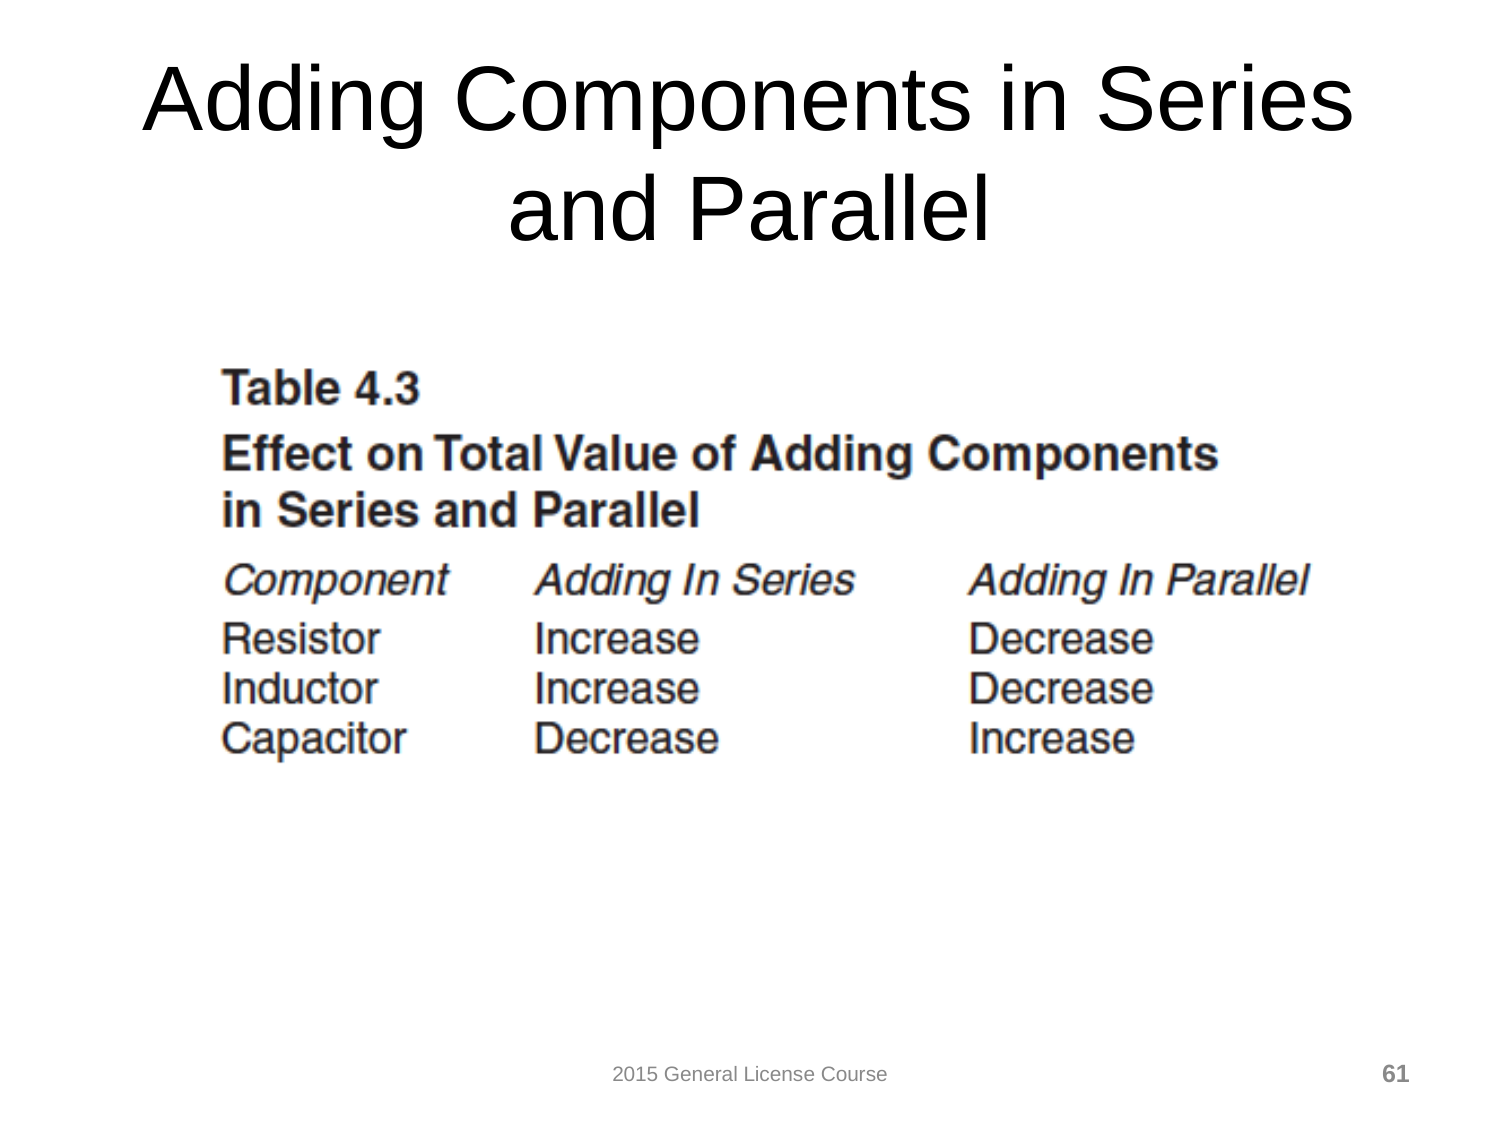

Adding Components in Series and Parallel
2015 General License Course